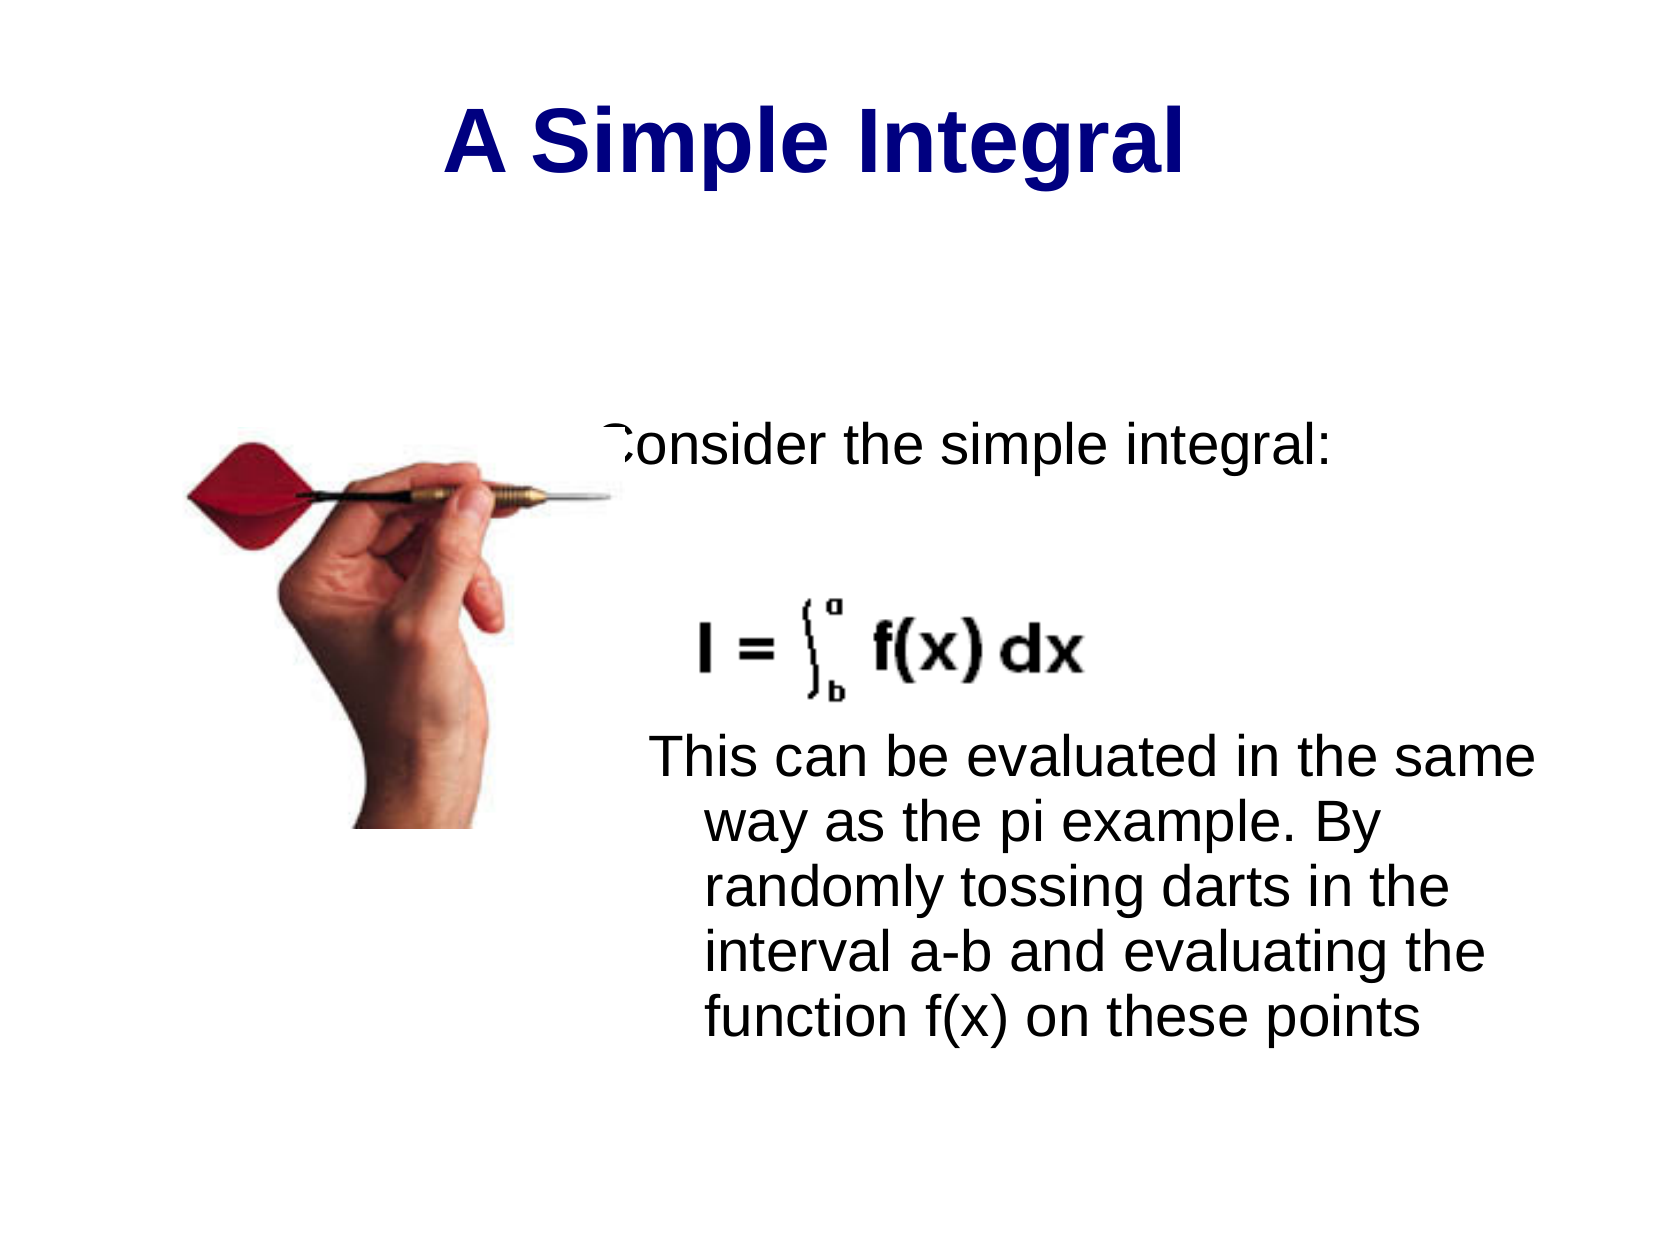

# A Simple Integral
Consider the simple integral:
This can be evaluated in the same way as the pi example. By randomly tossing darts in the interval a-b and evaluating the function f(x) on these points